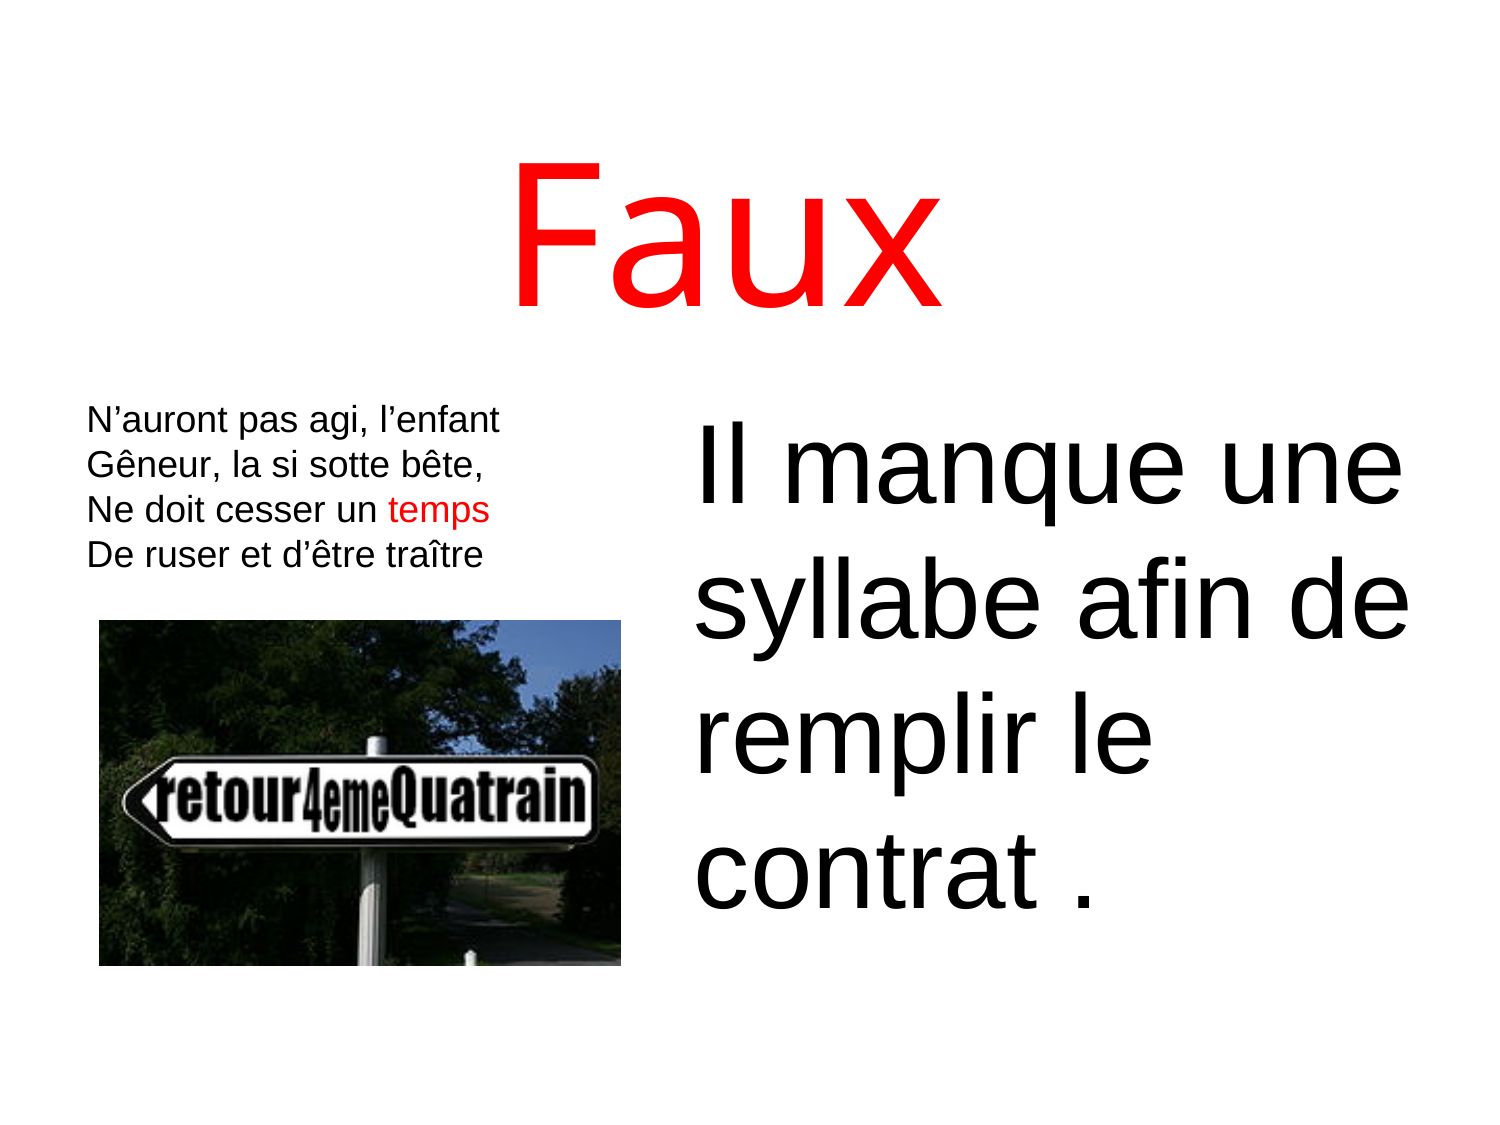

Faux
Il manque une syllabe afin de remplir le contrat .
N’auront pas agi, l’enfant
Gêneur, la si sotte bête,
Ne doit cesser un temps
De ruser et d’être traître